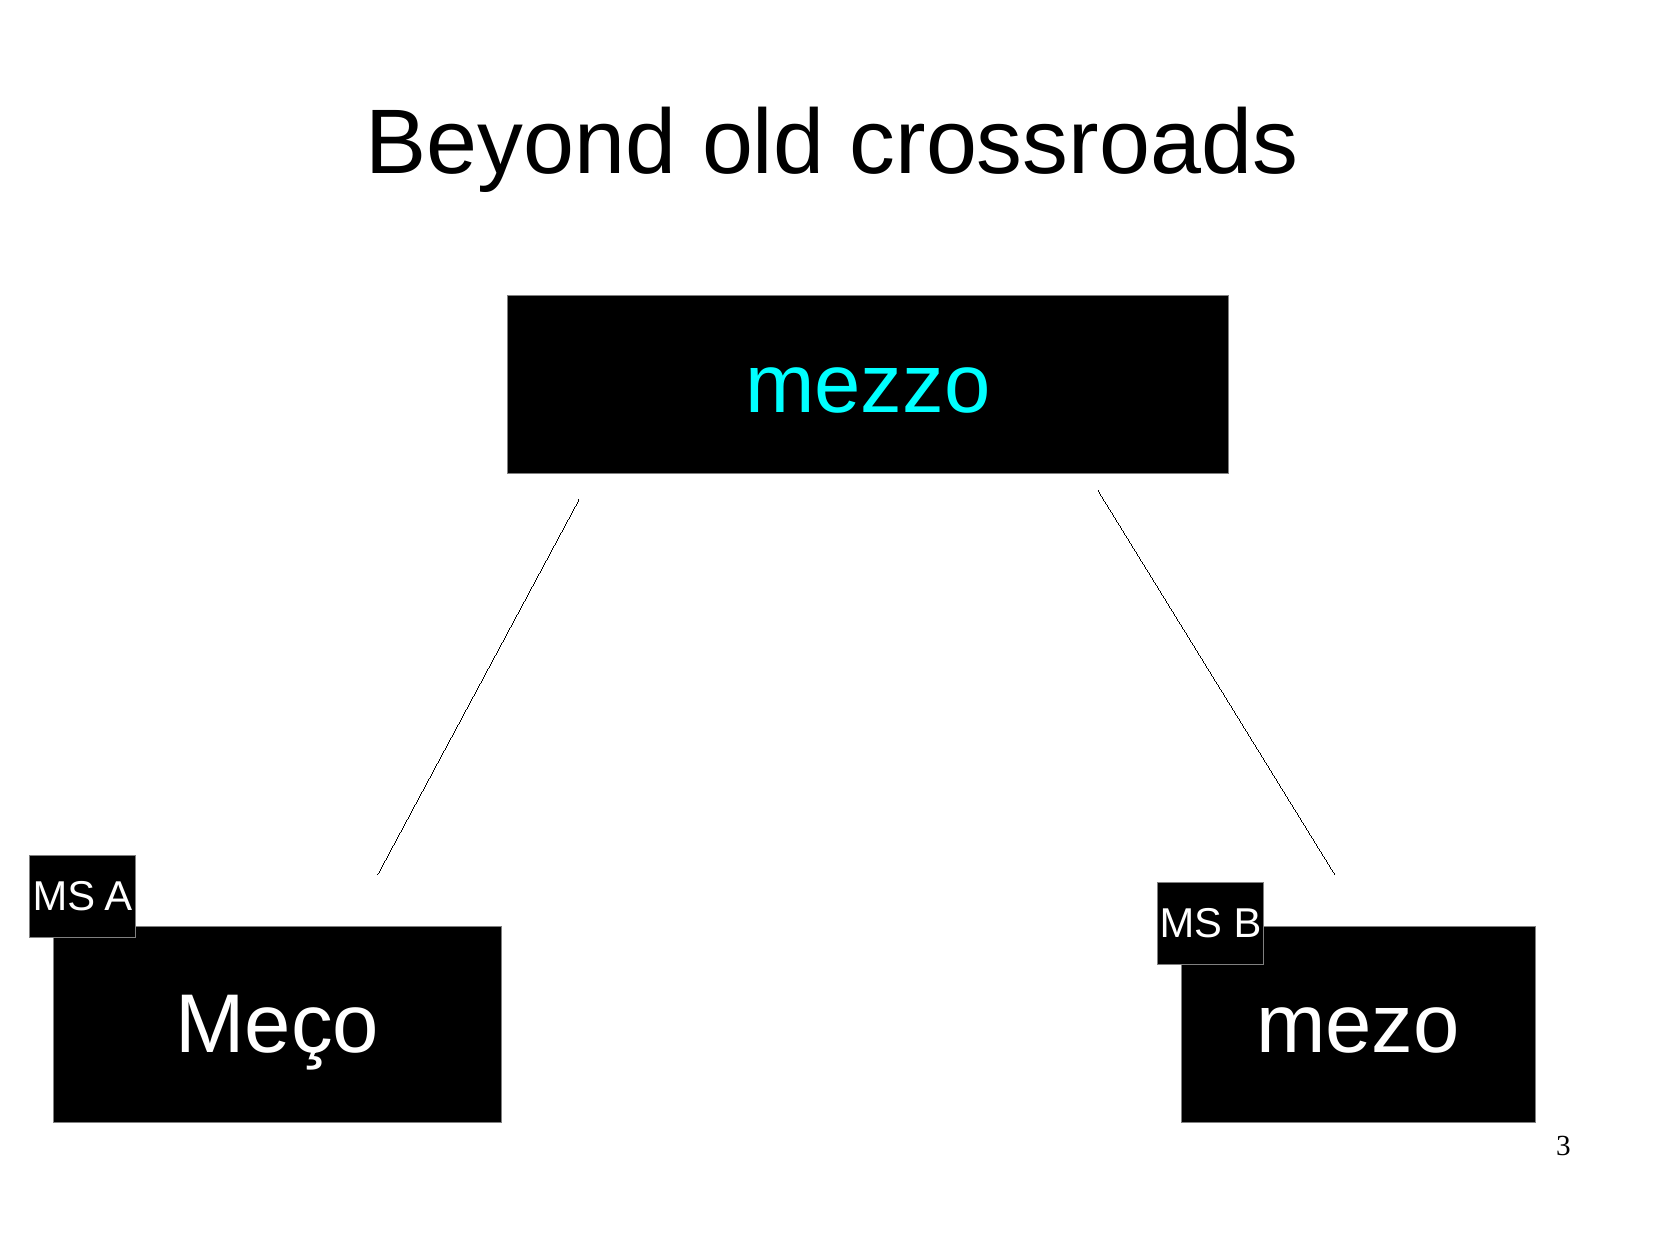

# Beyond old crossroads
mezzo
MS A
MS B
Meço
mezo
3